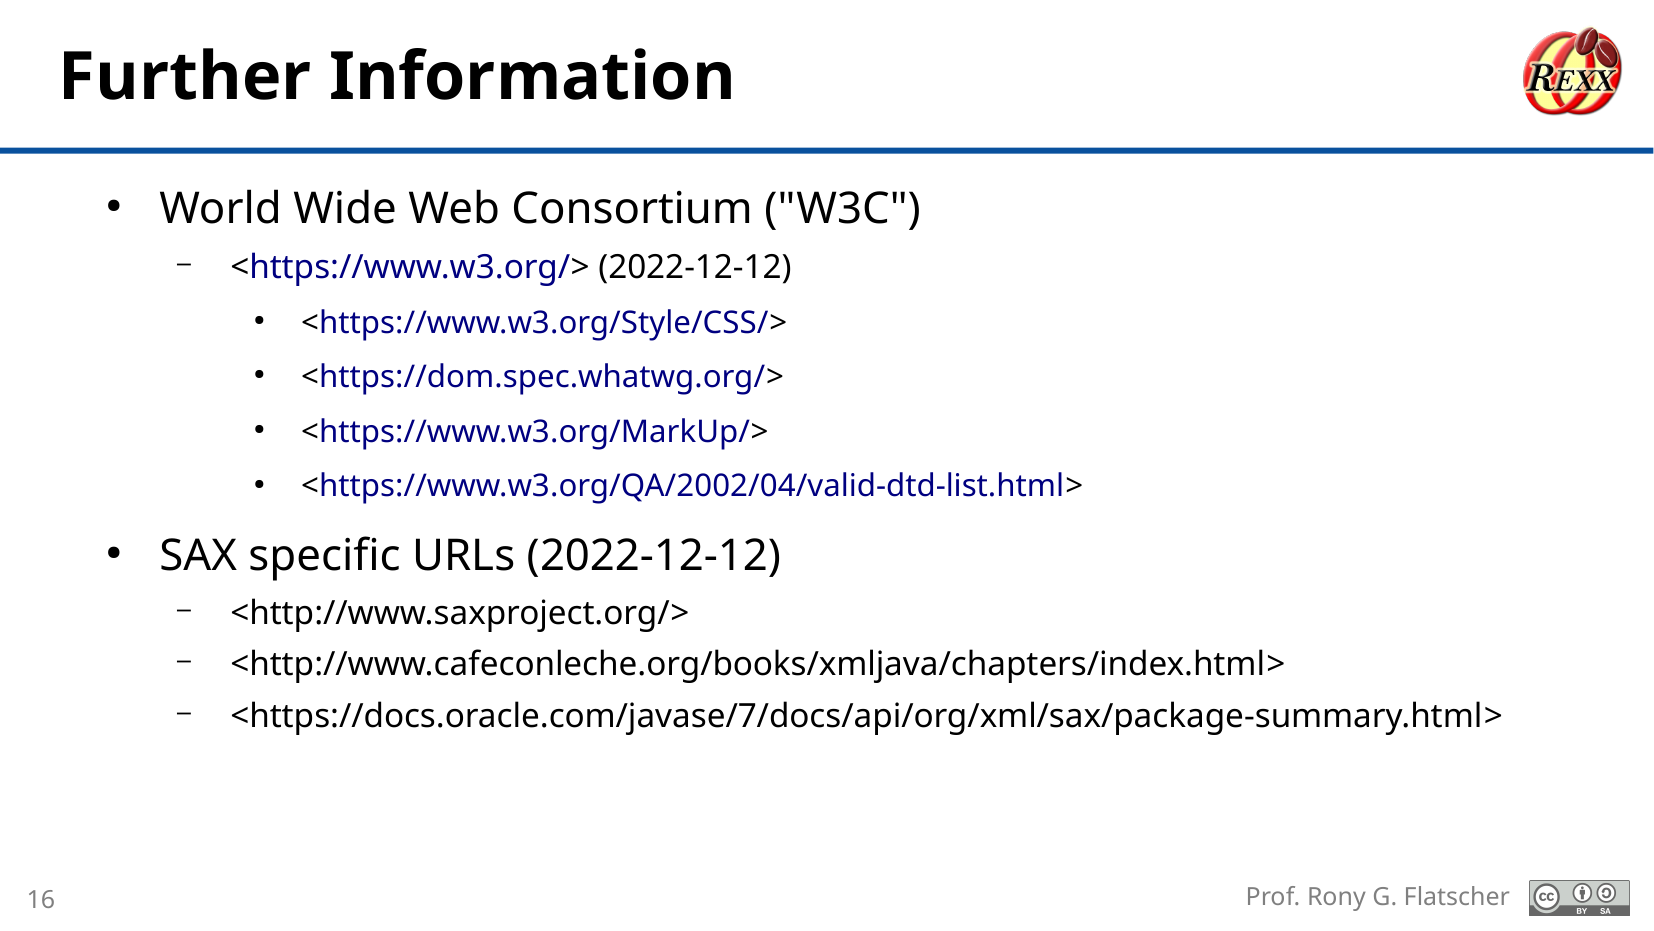

# Further Information
World Wide Web Consortium ("W3C")
<https://www.w3.org/> (2022-12-12)
<https://www.w3.org/Style/CSS/>
<https://dom.spec.whatwg.org/>
<https://www.w3.org/MarkUp/>
<https://www.w3.org/QA/2002/04/valid-dtd-list.html>
SAX specific URLs (2022-12-12)
<http://www.saxproject.org/>
<http://www.cafeconleche.org/books/xmljava/chapters/index.html>
<https://docs.oracle.com/javase/7/docs/api/org/xml/sax/package-summary.html>